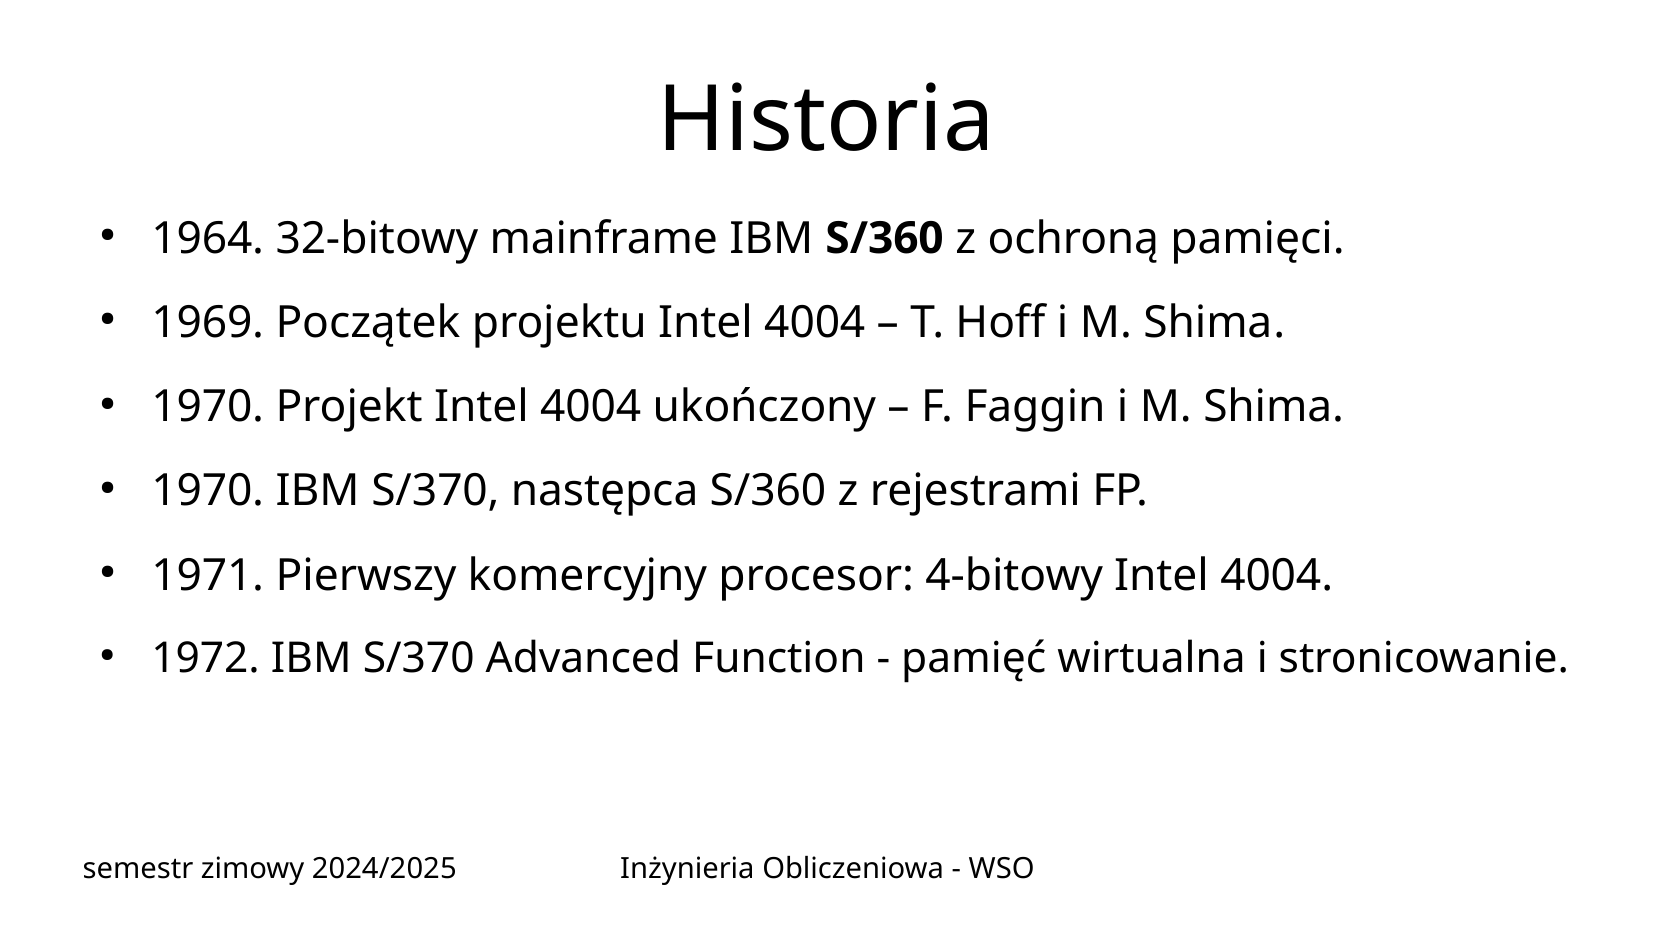

# Historia
1964. 32-bitowy mainframe IBM S/360 z ochroną pamięci.
1969. Początek projektu Intel 4004 – T. Hoff i M. Shima.
1970. Projekt Intel 4004 ukończony – F. Faggin i M. Shima.
1970. IBM S/370, następca S/360 z rejestrami FP.
1971. Pierwszy komercyjny procesor: 4-bitowy Intel 4004.
1972. IBM S/370 Advanced Function - pamięć wirtualna i stronicowanie.
semestr zimowy 2024/2025
Inżynieria Obliczeniowa - WSO